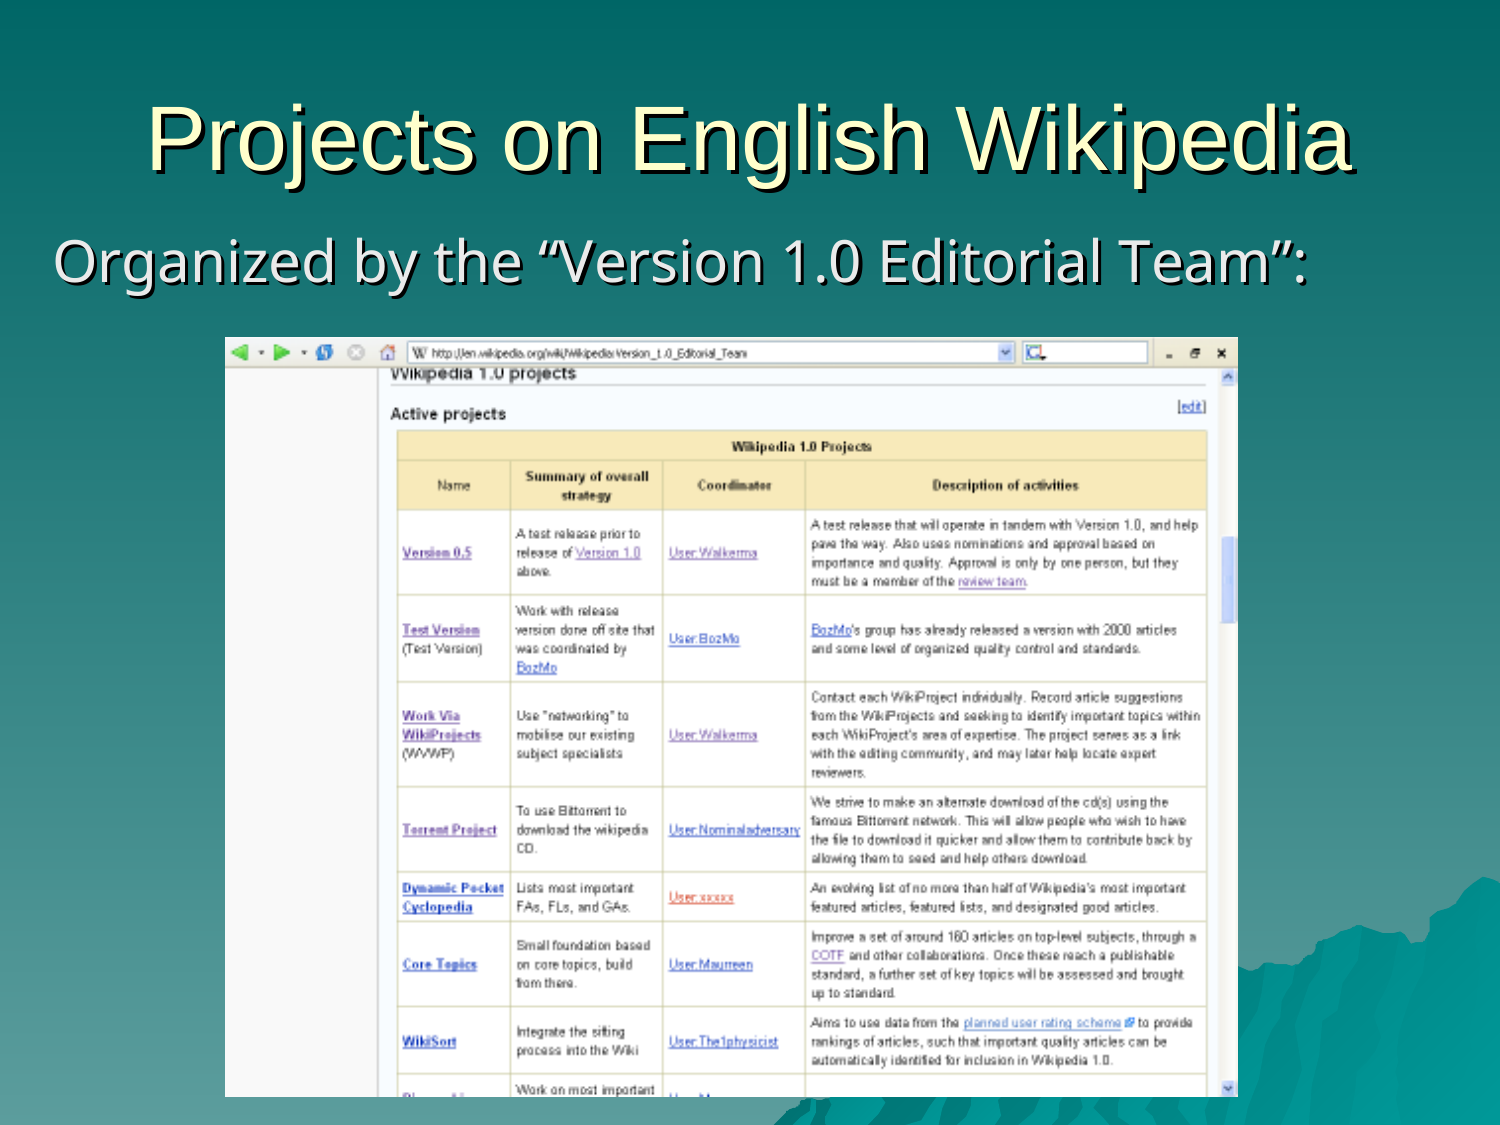

# Projects on English Wikipedia
Organized by the “Version 1.0 Editorial Team”: